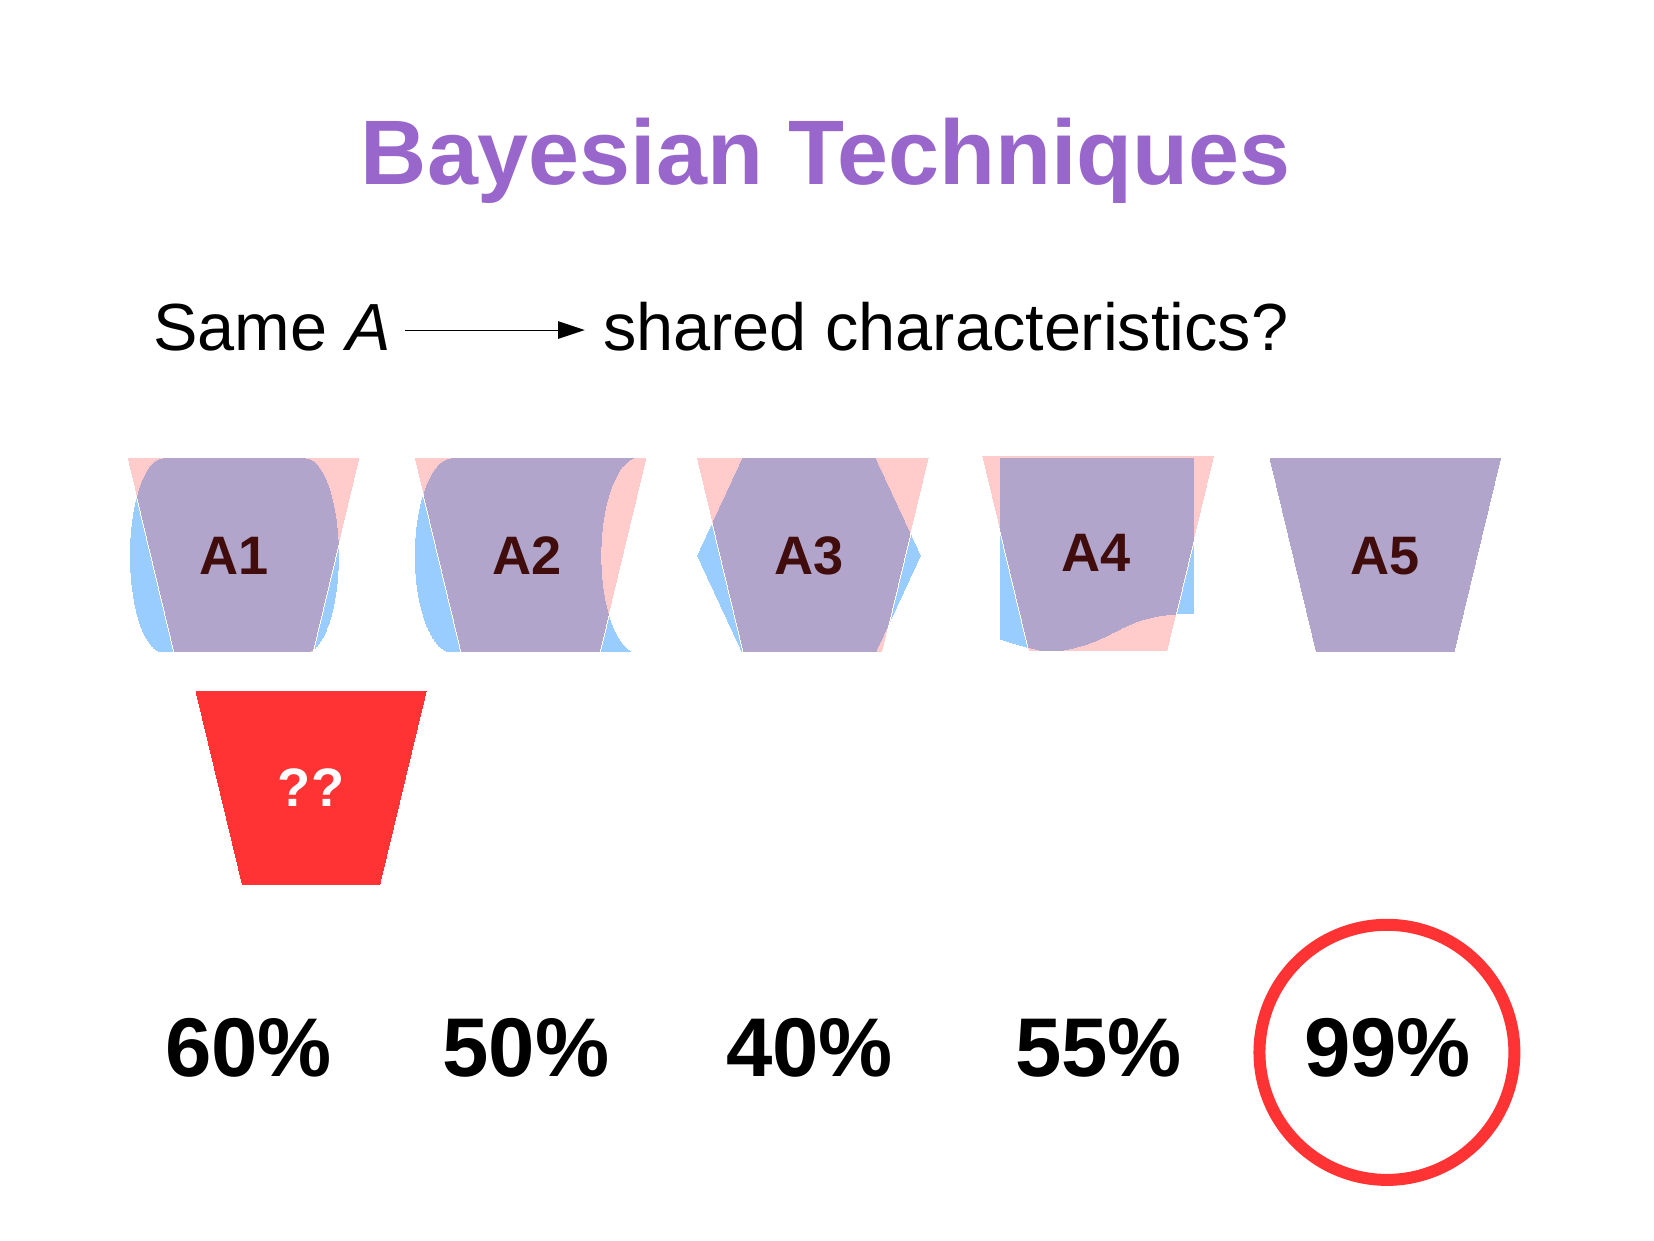

# Bayesian Techniques
Same A			shared characteristics?
A1
A2
A3
A4
A5
??
60%
50%
40%
55%
99%